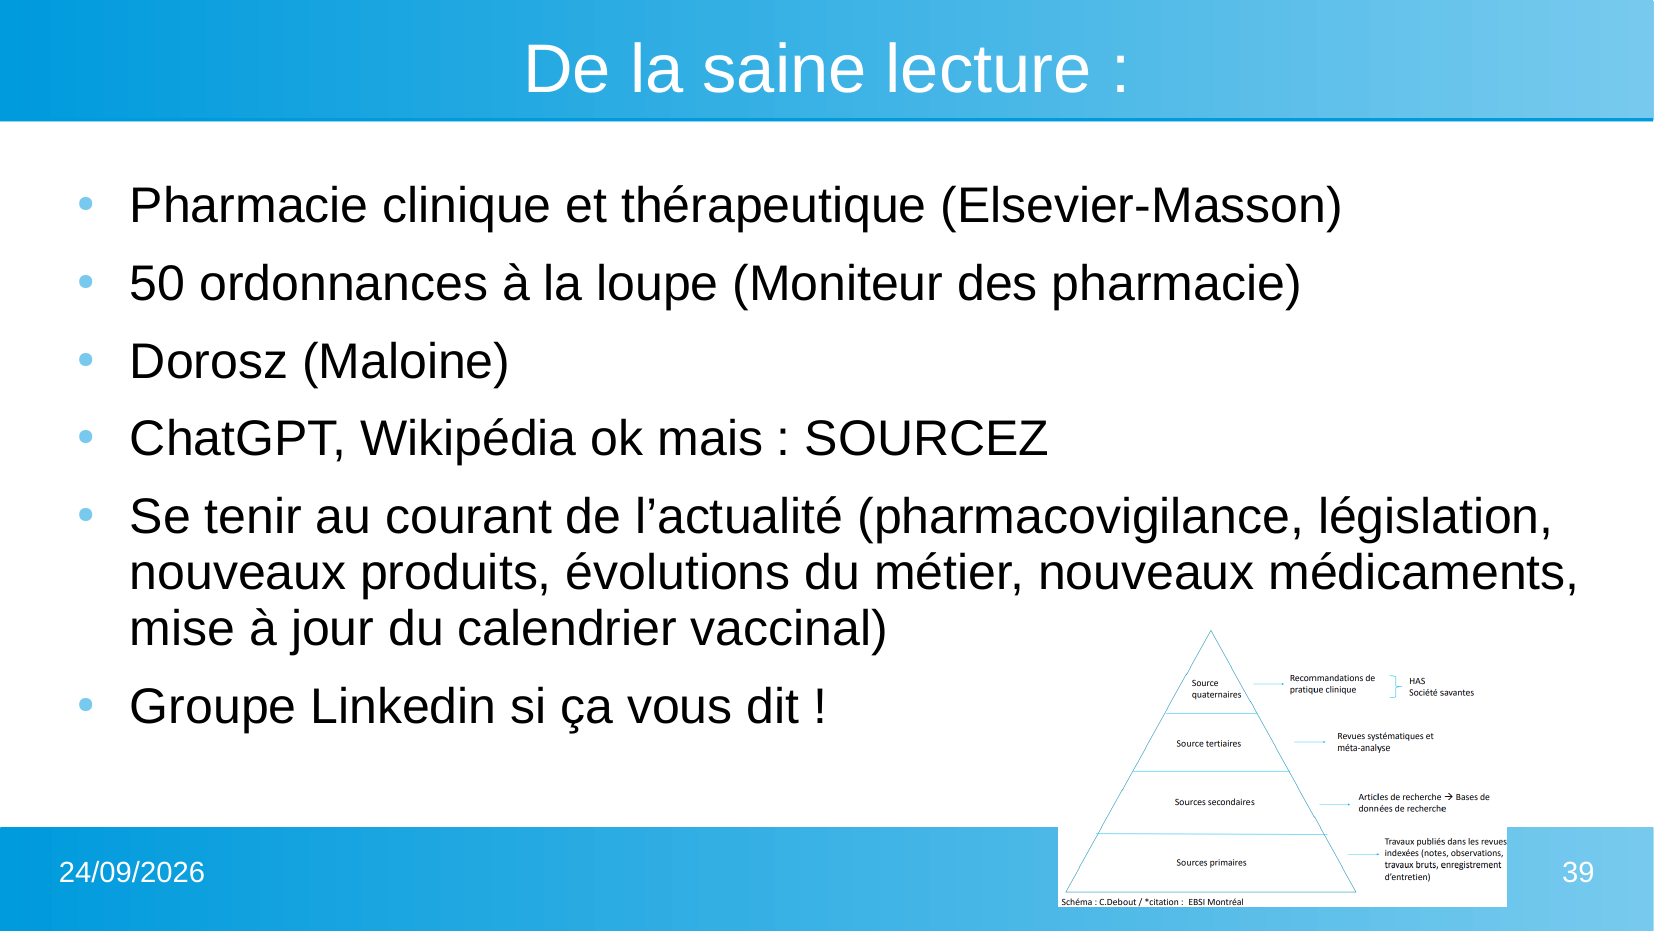

# De la saine lecture :
Pharmacie clinique et thérapeutique (Elsevier-Masson)
50 ordonnances à la loupe (Moniteur des pharmacie)
Dorosz (Maloine)
ChatGPT, Wikipédia ok mais : SOURCEZ
Se tenir au courant de l’actualité (pharmacovigilance, législation, nouveaux produits, évolutions du métier, nouveaux médicaments, mise à jour du calendrier vaccinal)
Groupe Linkedin si ça vous dit !
39